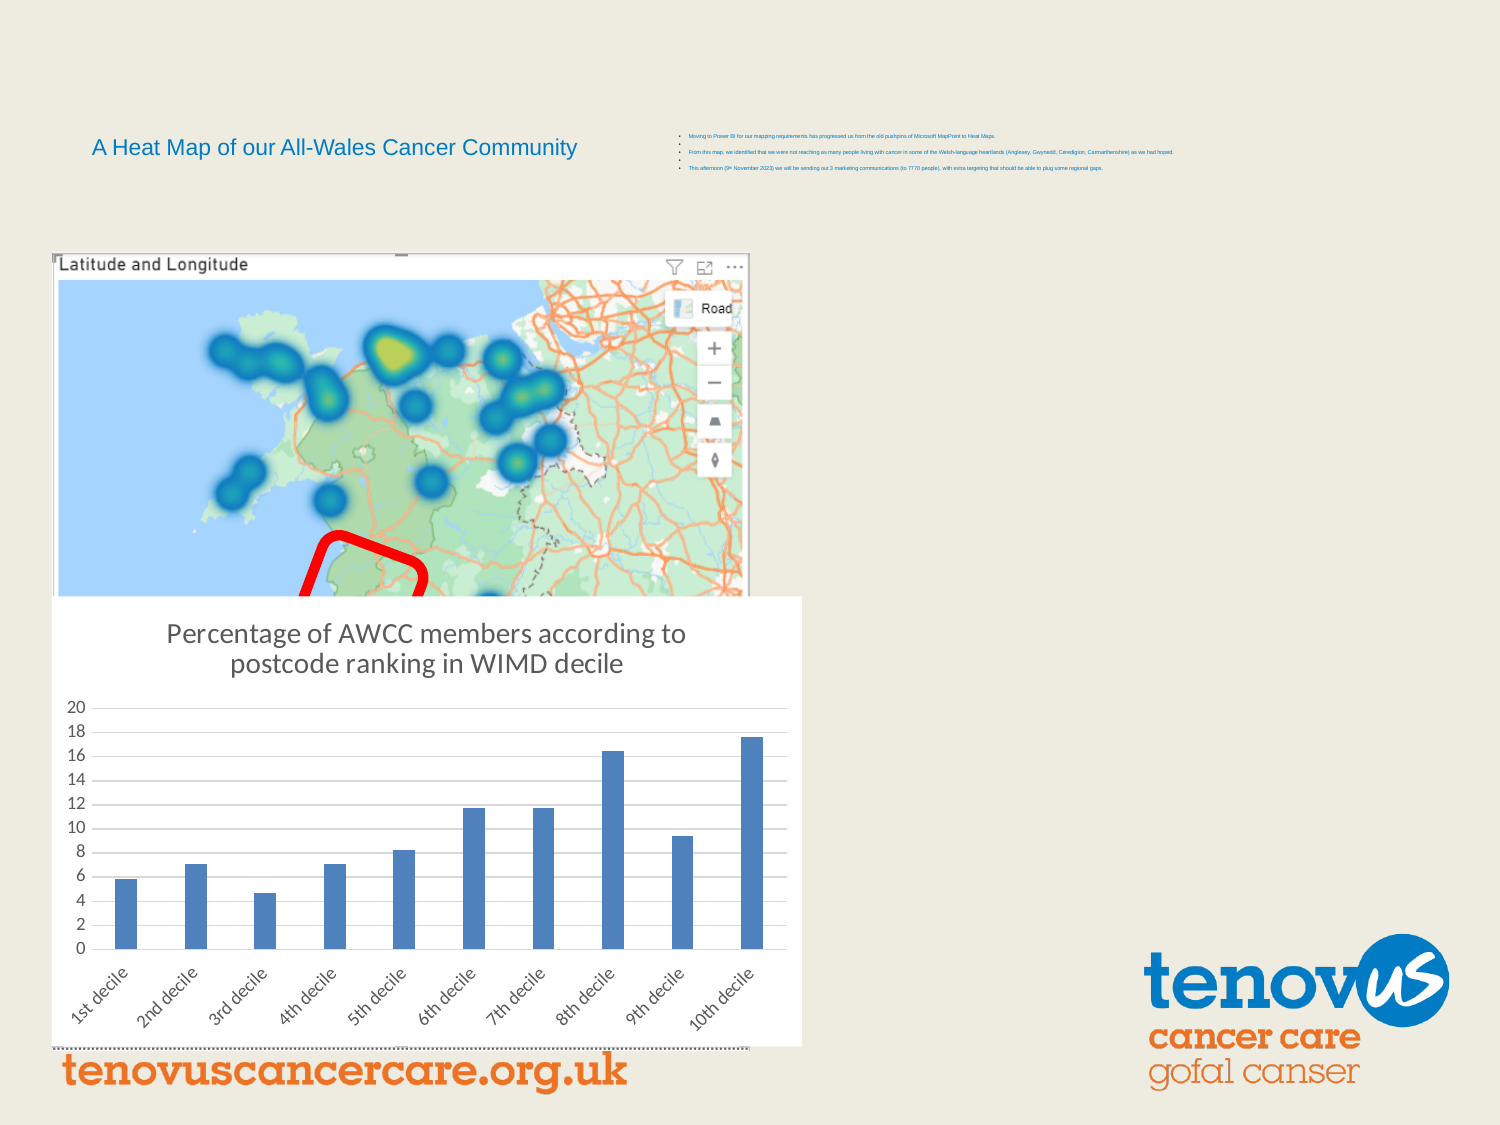

# A Heat Map of our All-Wales Cancer Community
Moving to Power BI for our mapping requirements has progressed us from the old pushpins of Microsoft MapPoint to Heat Maps.
From this map, we identified that we were not reaching as many people living with cancer in some of the Welsh-language heartlands (Anglesey, Gwynedd, Ceredigion, Carmarthenshire) as we had hoped.
This afternoon (9th November 2023) we will be sending out 3 marketing communications (to 7770 people), with extra targeting that should be able to plug some regional gaps.
### Chart: Percentage of AWCC members according to postcode ranking in WIMD decile
| Category | Series1 |
|---|---|
| 1st decile | 5.88235294117647 |
| 2nd decile | 7.05882352941176 |
| 3rd decile | 4.70588235294118 |
| 4th decile | 7.05882352941176 |
| 5th decile | 8.23529411764706 |
| 6th decile | 11.7647058823529 |
| 7th decile | 11.7647058823529 |
| 8th decile | 16.4705882352941 |
| 9th decile | 9.41176470588235 |
| 10th decile | 17.6470588235294 |